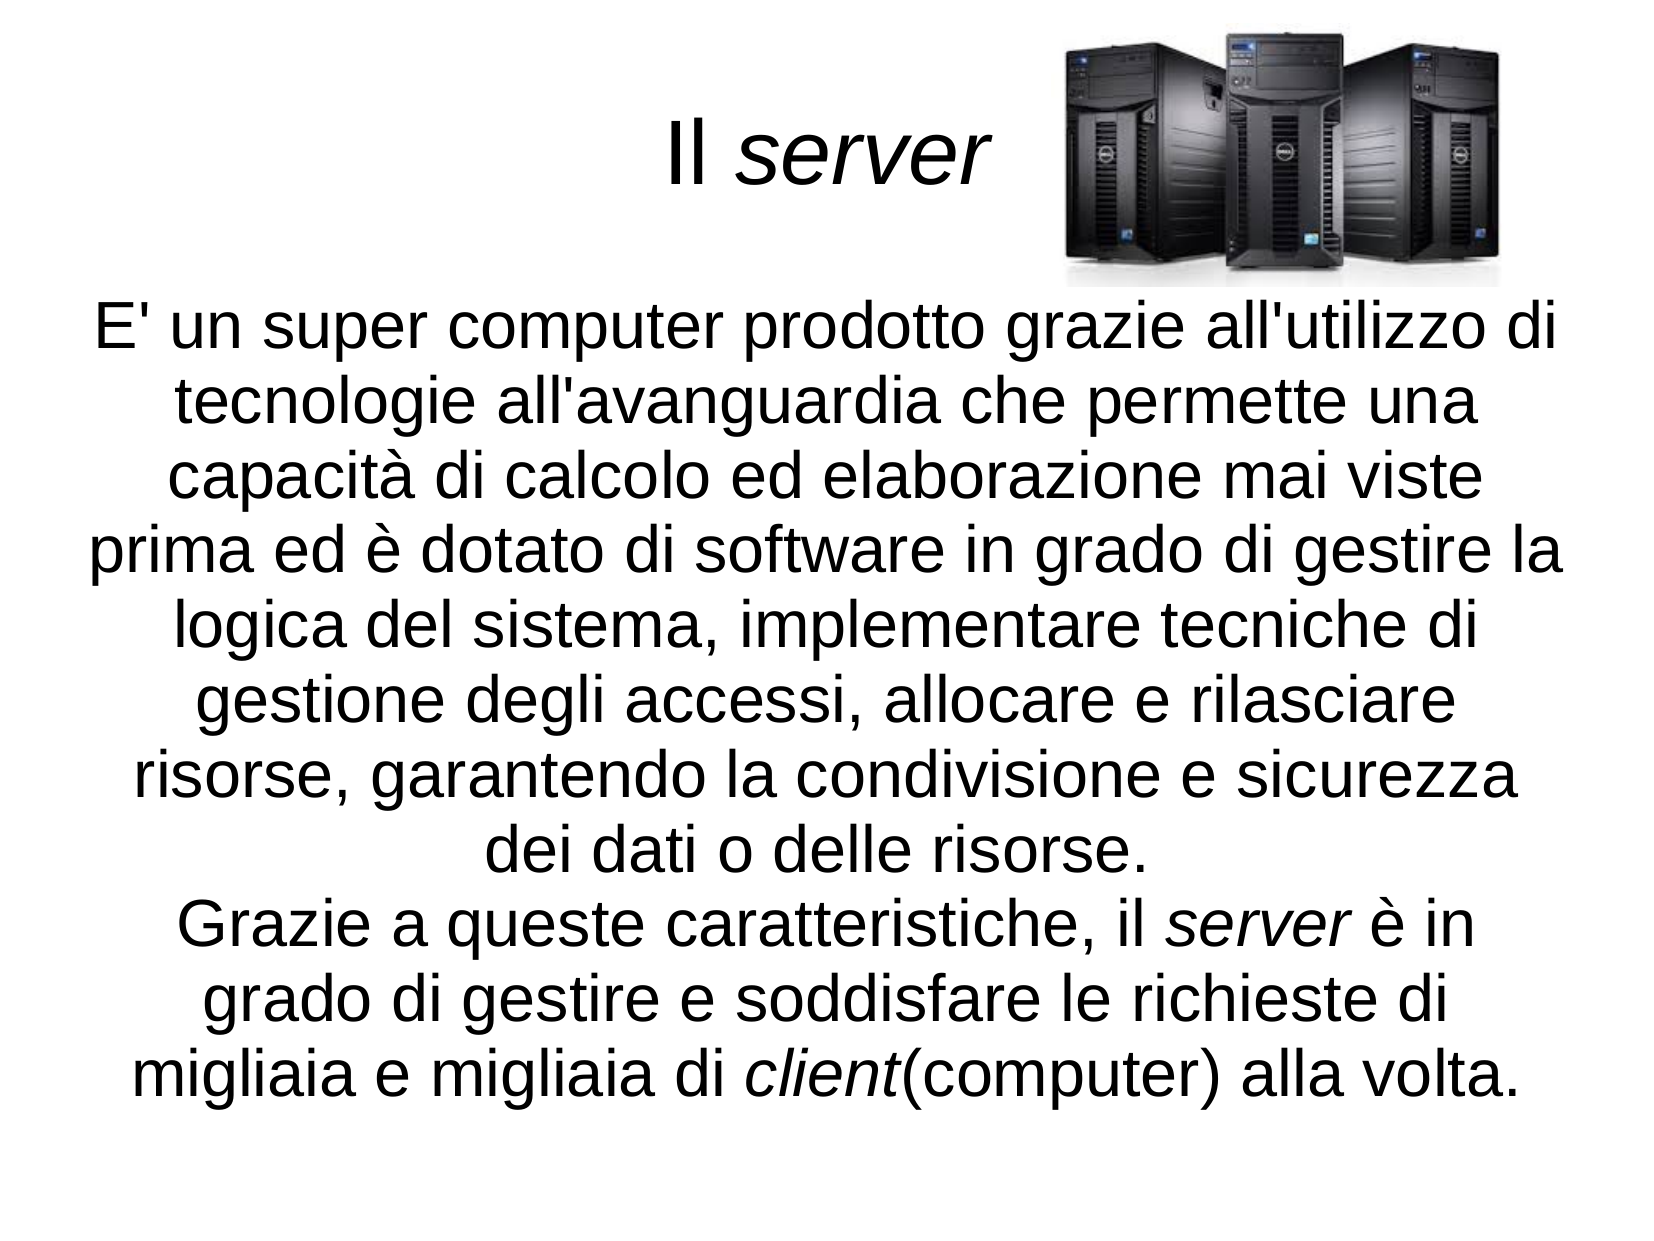

Il server
# E' un super computer prodotto grazie all'utilizzo di tecnologie all'avanguardia che permette una capacità di calcolo ed elaborazione mai viste prima ed è dotato di software in grado di gestire la logica del sistema, implementare tecniche di gestione degli accessi, allocare e rilasciare risorse, garantendo la condivisione e sicurezza dei dati o delle risorse.
Grazie a queste caratteristiche, il server è in grado di gestire e soddisfare le richieste di migliaia e migliaia di client(computer) alla volta.